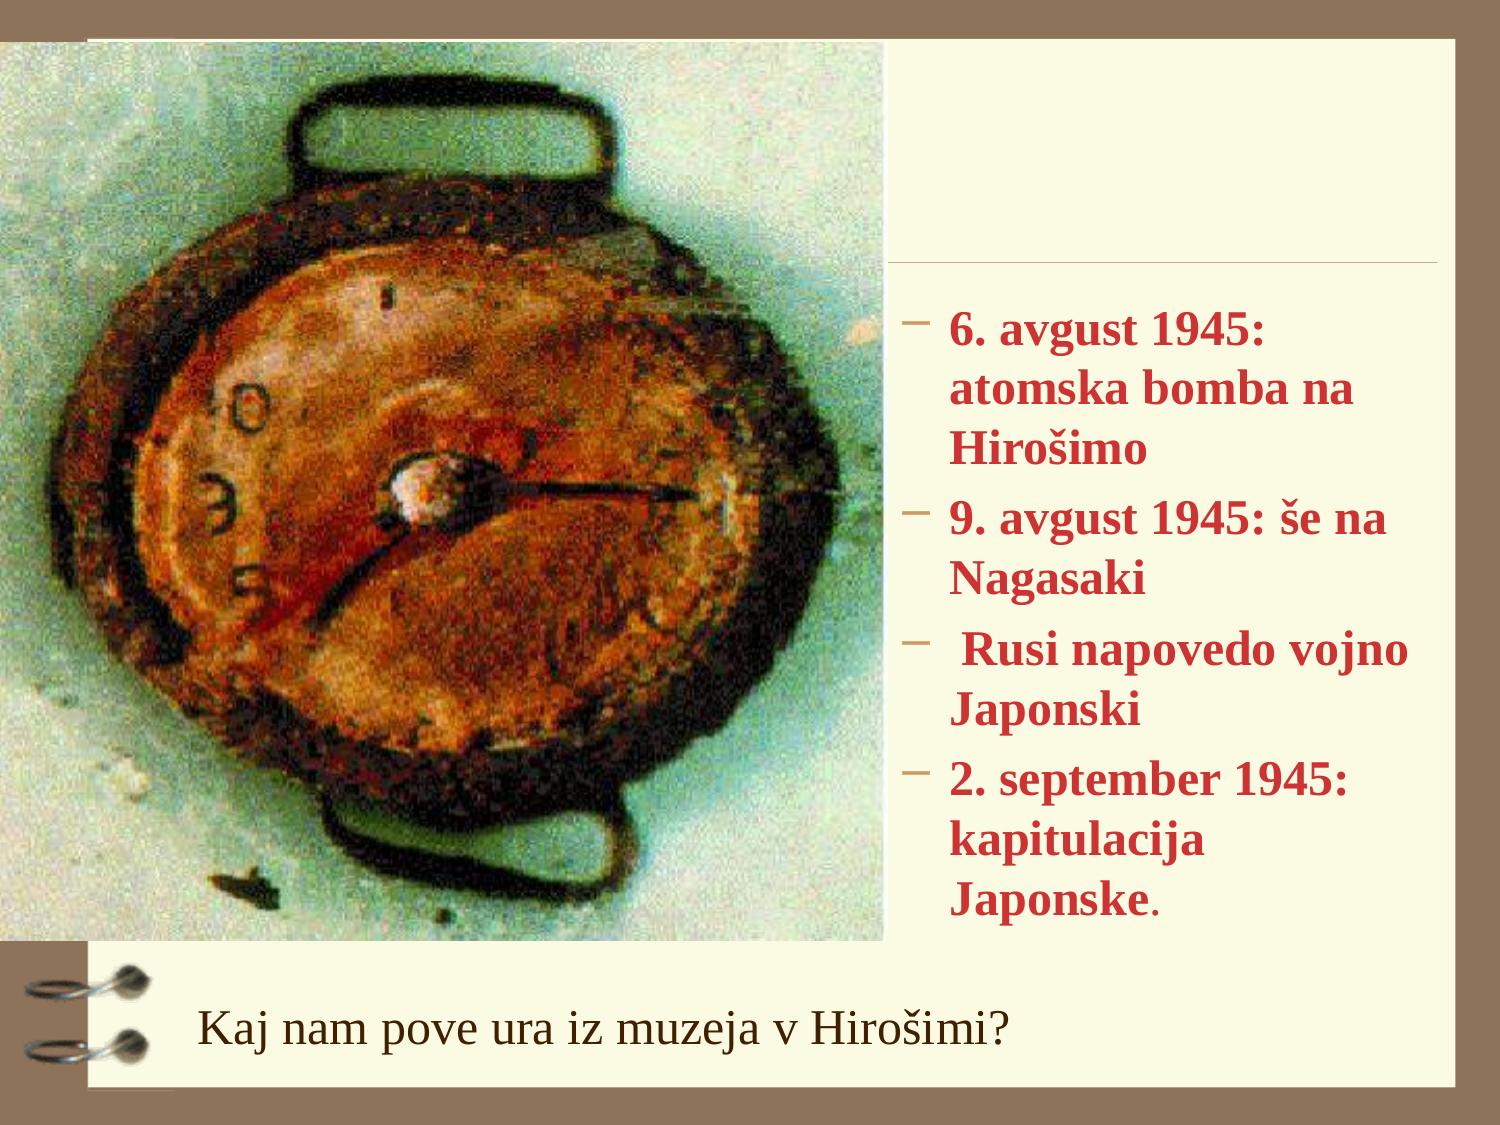

# 6. avgust 1945: atomska bomba na Hirošimo
9. avgust 1945: še na Nagasaki
 Rusi napovedo vojno Japonski
2. september 1945: kapitulacija Japonske.
Kaj nam pove ura iz muzeja v Hirošimi?